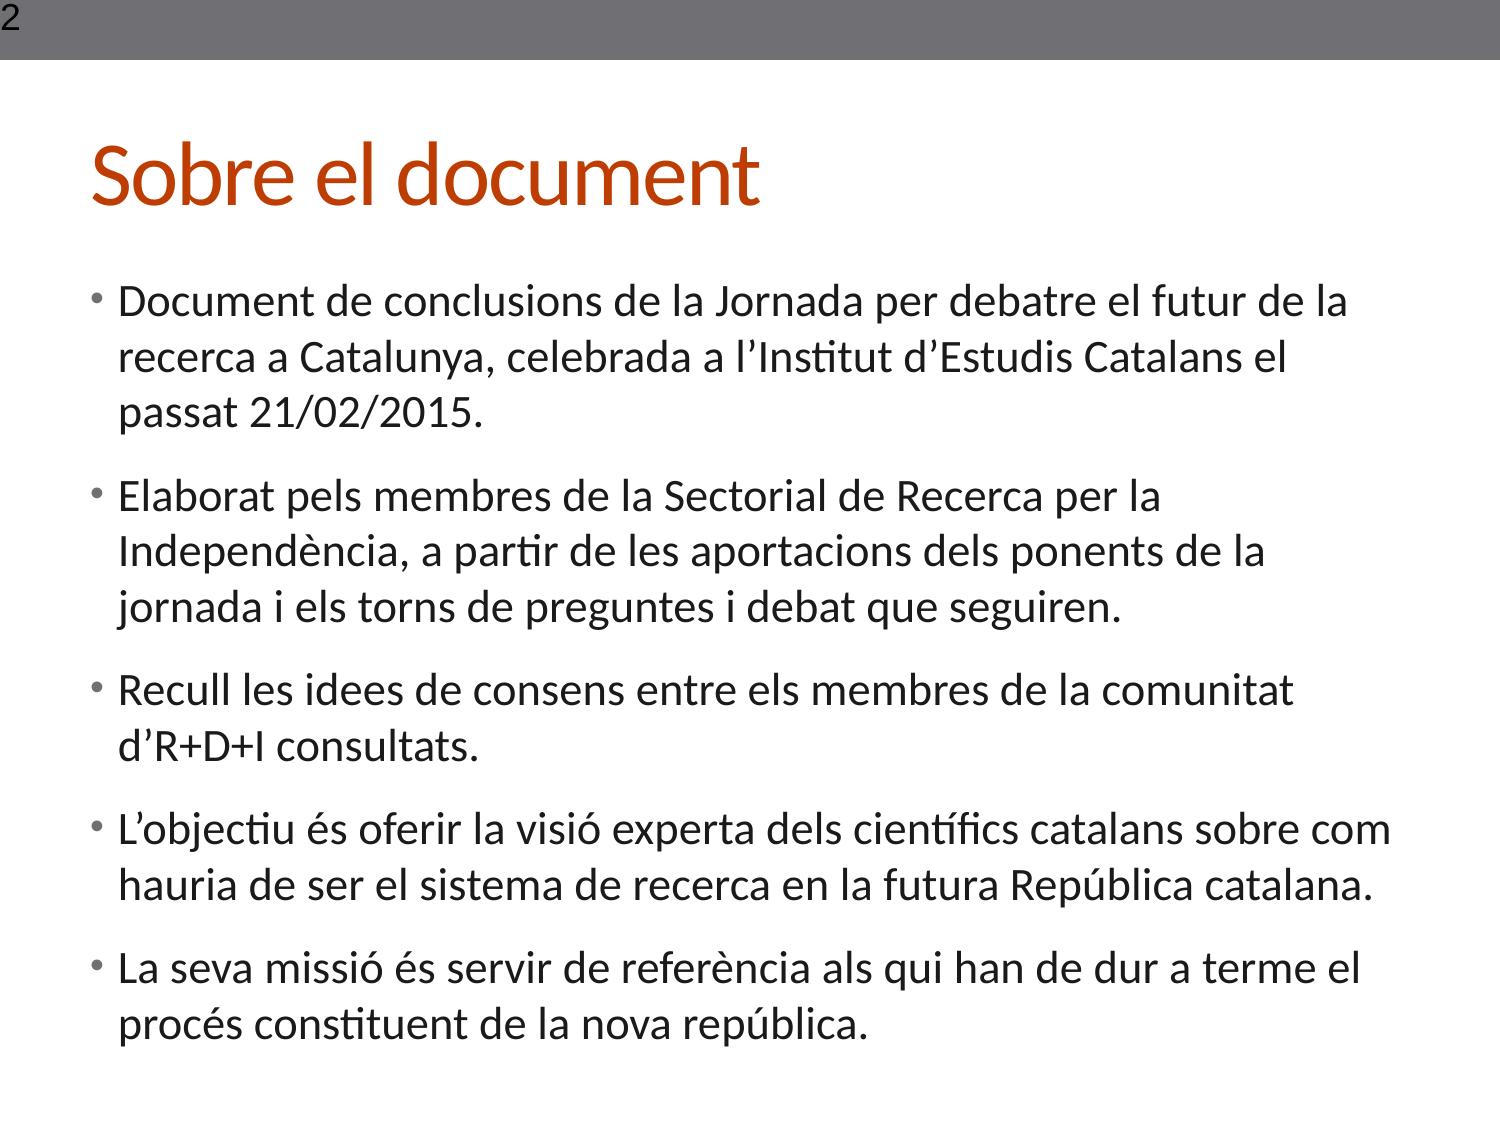

# Sobre el document
Document de conclusions de la Jornada per debatre el futur de la recerca a Catalunya, celebrada a l’Institut d’Estudis Catalans el passat 21/02/2015.
Elaborat pels membres de la Sectorial de Recerca per la Independència, a partir de les aportacions dels ponents de la jornada i els torns de preguntes i debat que seguiren.
Recull les idees de consens entre els membres de la comunitat d’R+D+I consultats.
L’objectiu és oferir la visió experta dels científics catalans sobre com hauria de ser el sistema de recerca en la futura República catalana.
La seva missió és servir de referència als qui han de dur a terme el procés constituent de la nova república.